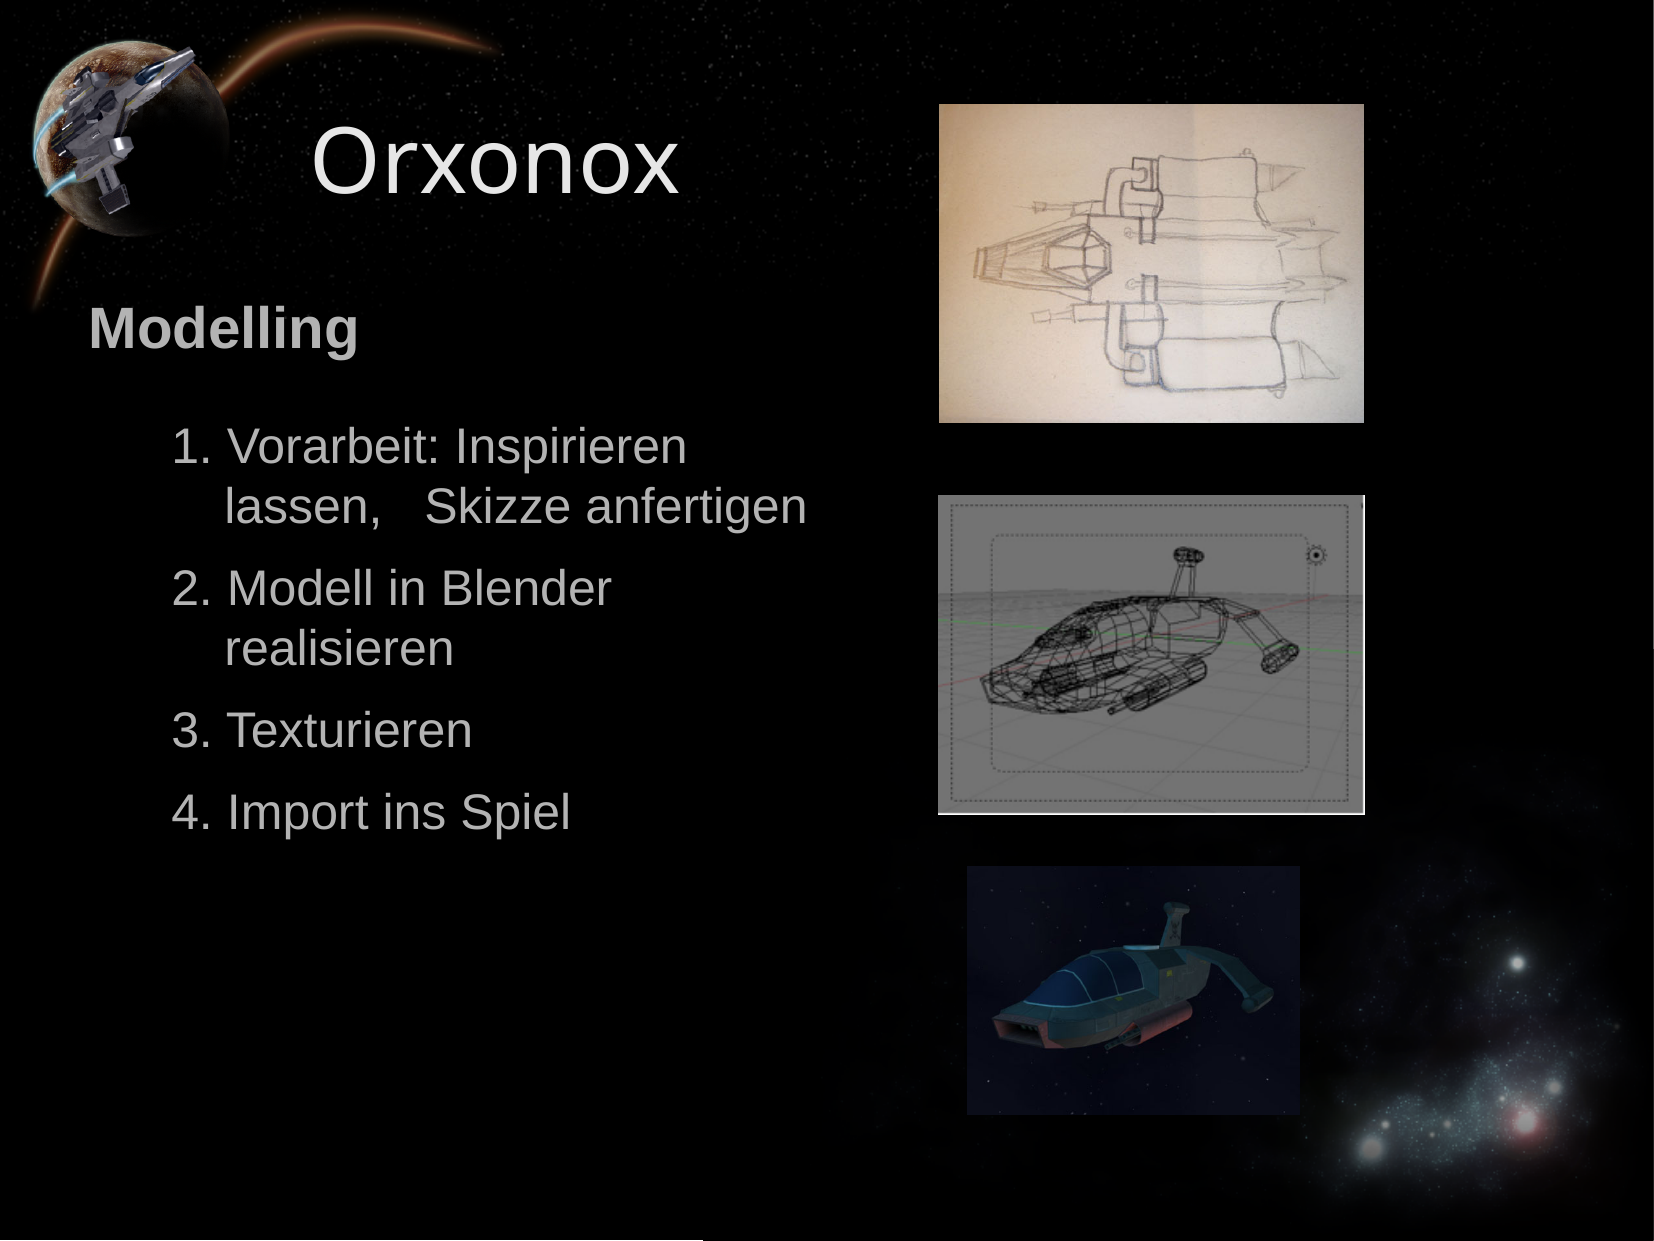

# Modelling
1. Vorarbeit: Inspirieren lassen, Skizze anfertigen
2. Modell in Blender realisieren
3. Texturieren
4. Import ins Spiel